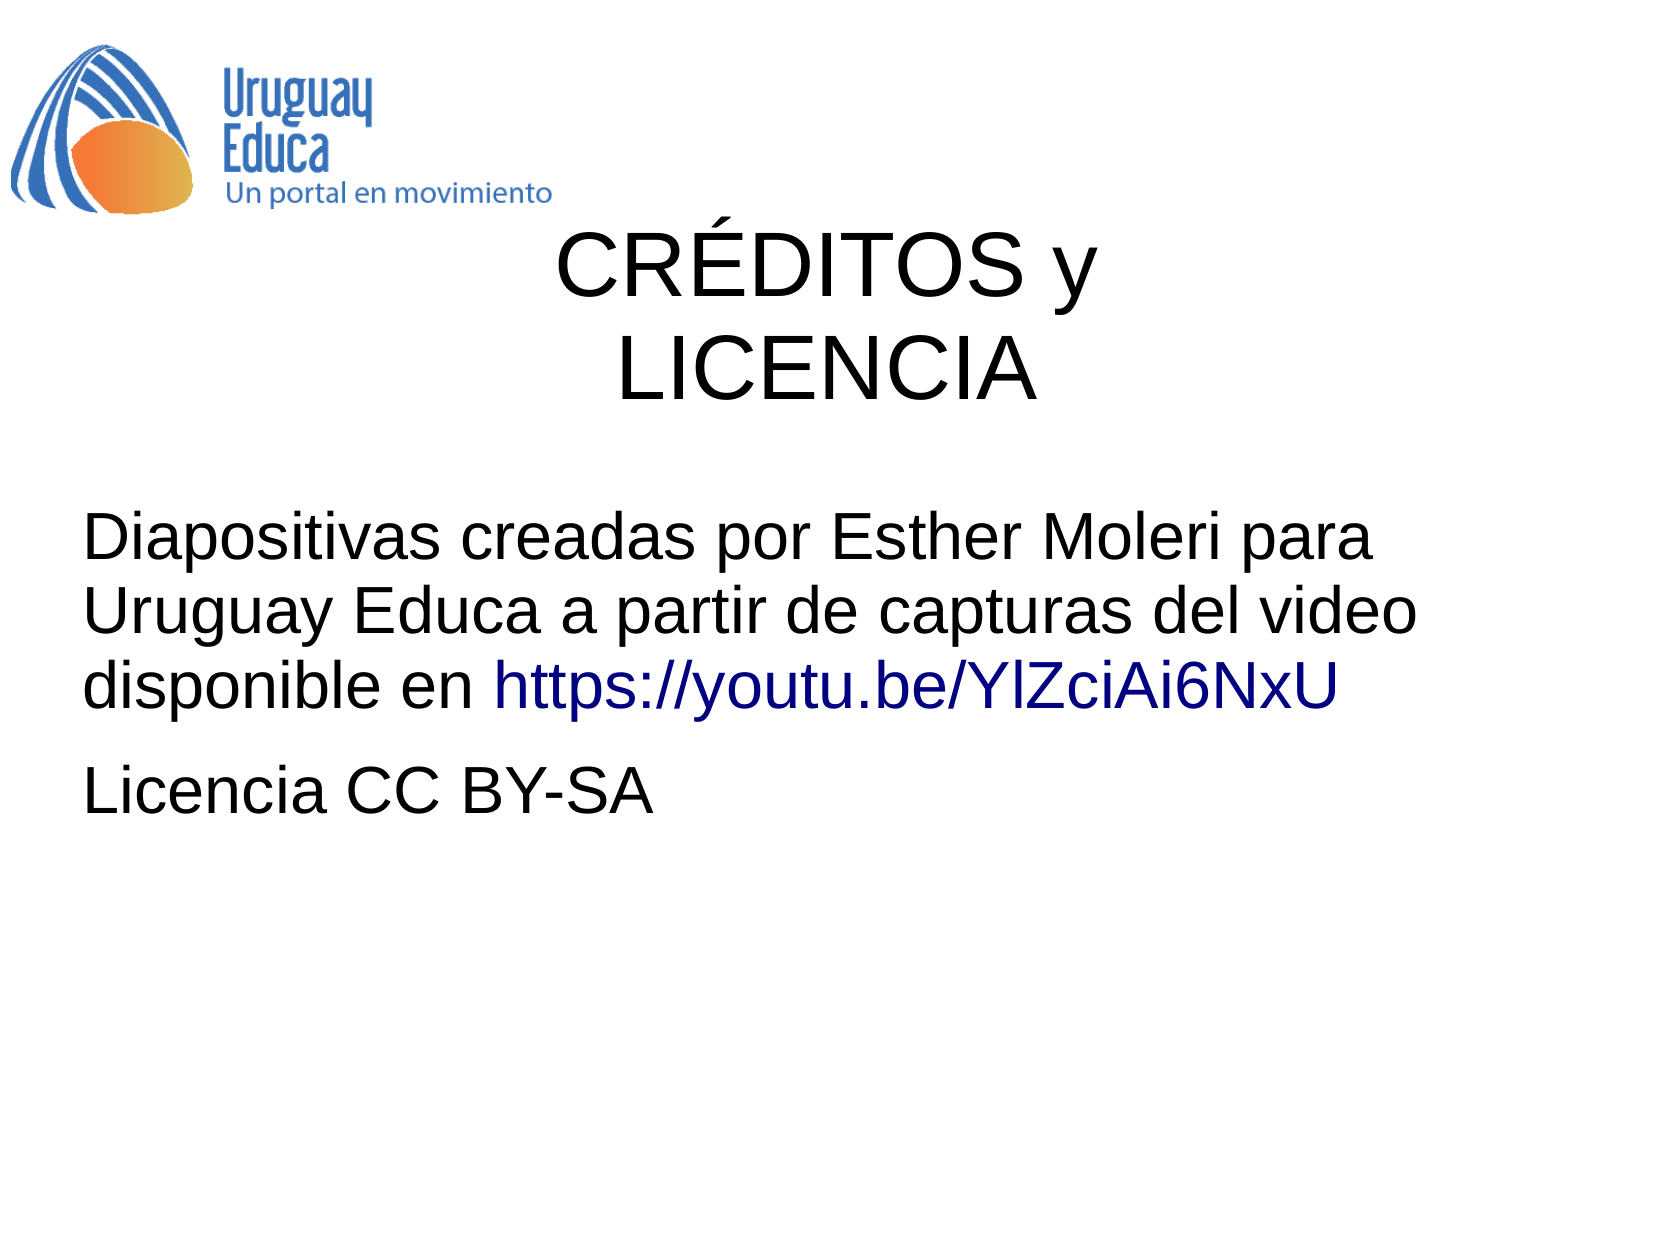

# CRÉDITOS y LICENCIA
Diapositivas creadas por Esther Moleri para Uruguay Educa a partir de capturas del video disponible en https://youtu.be/YlZciAi6NxU
Licencia CC BY-SA